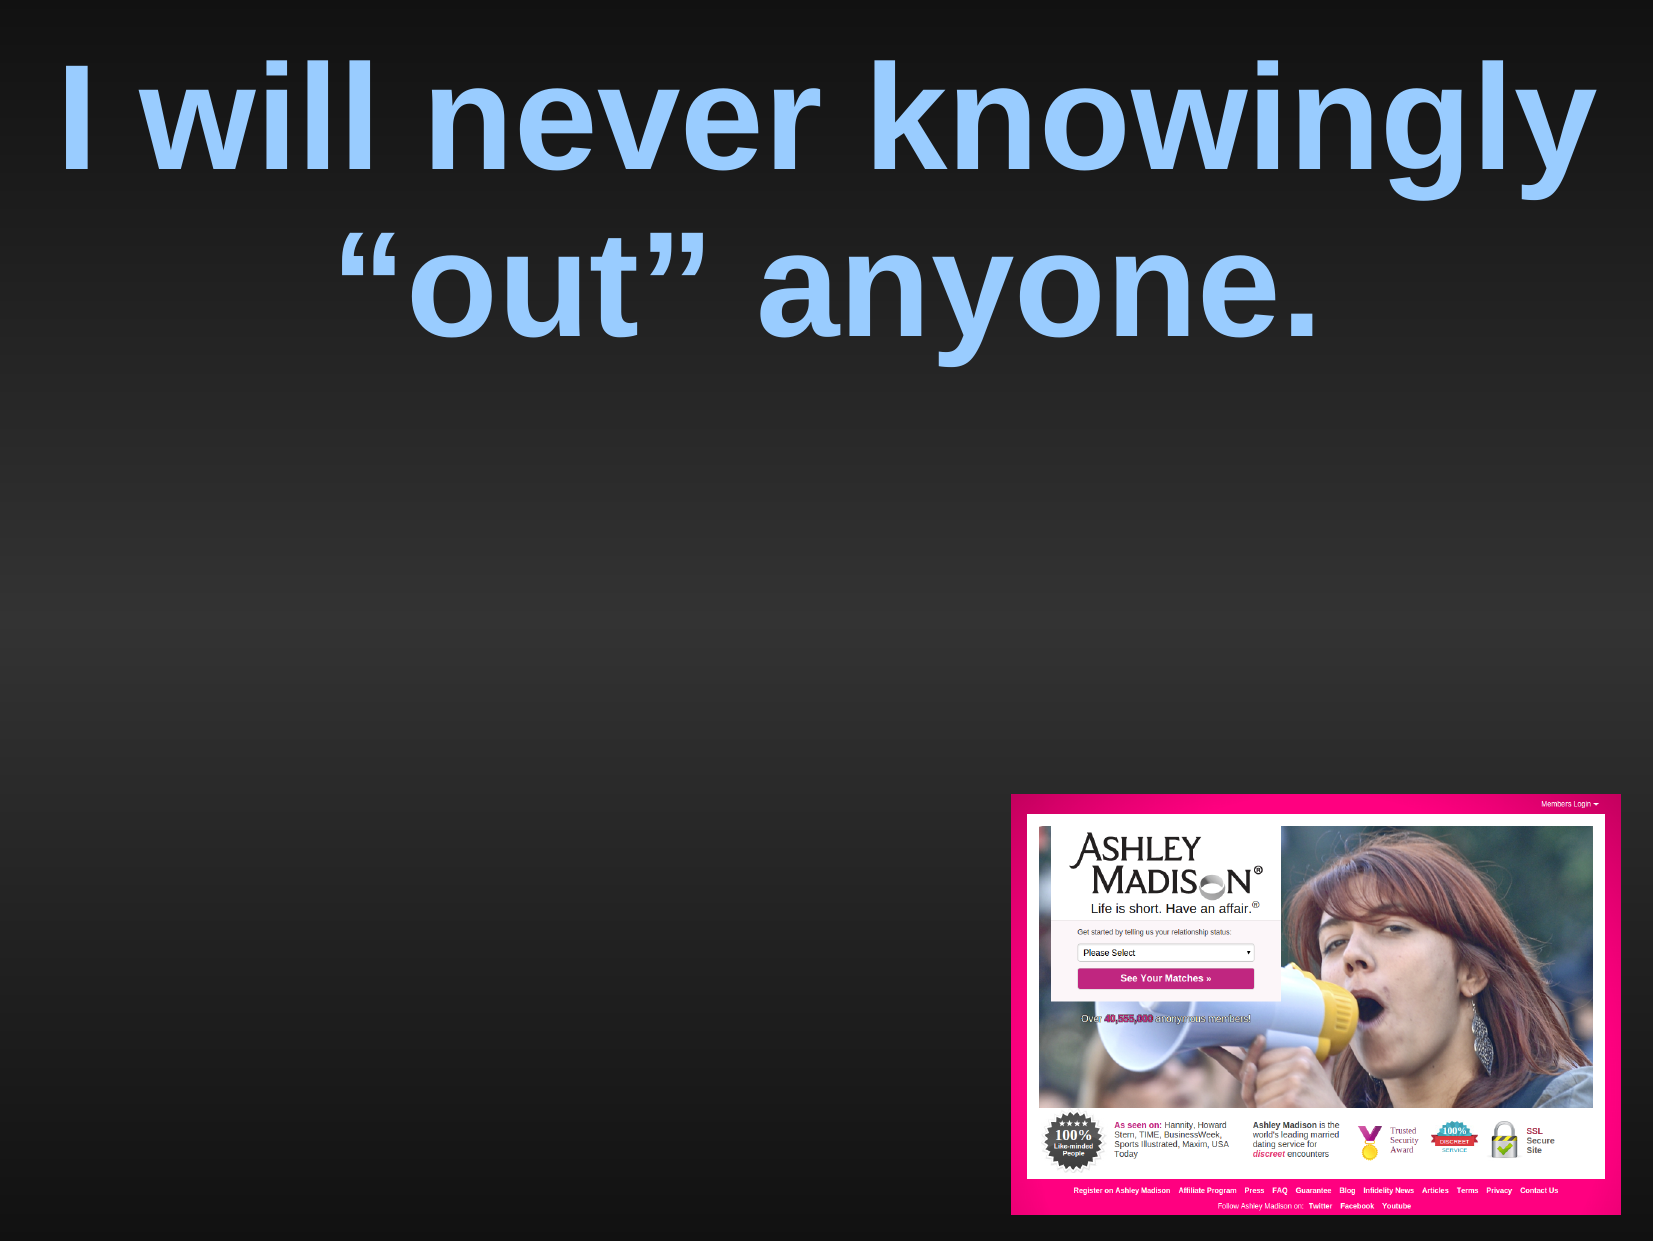

# I will never knowingly “out” anyone.